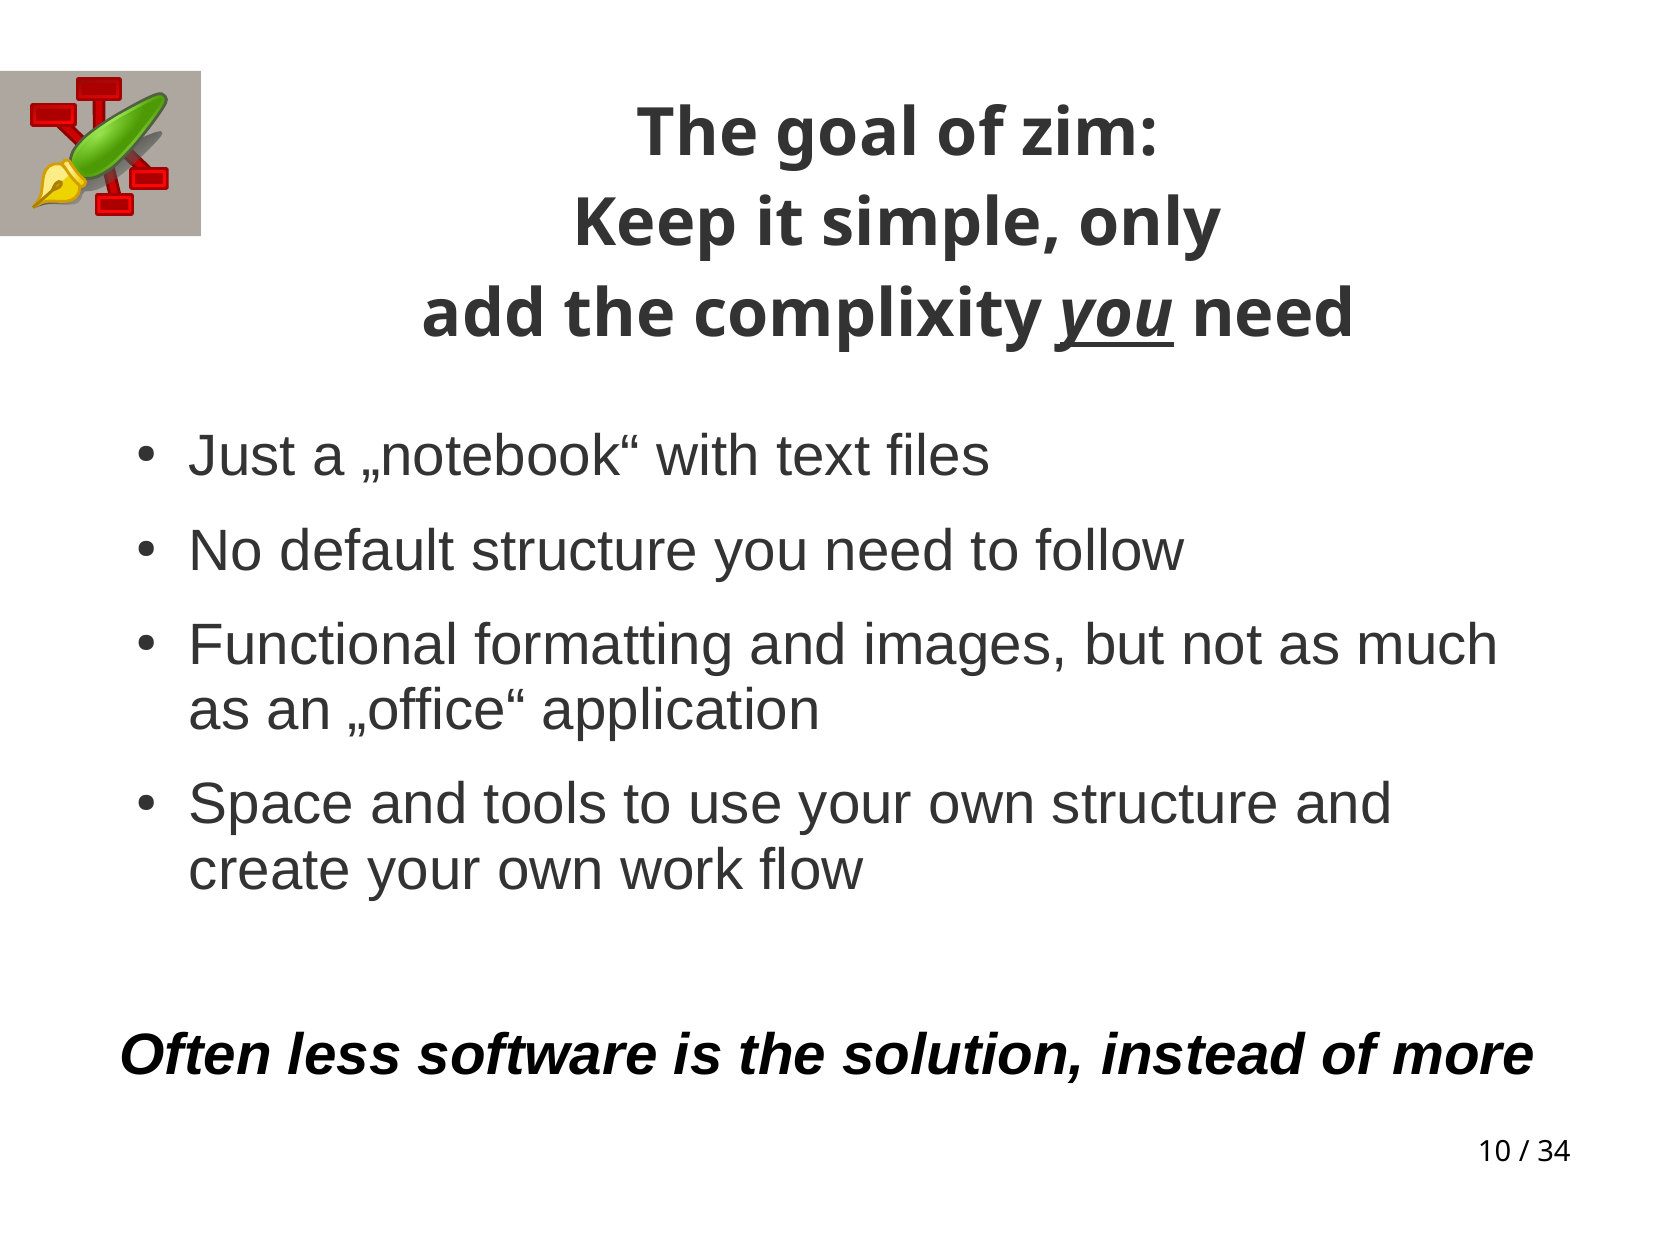

# The goal of zim: Keep it simple, only add the complixity you need
Just a „notebook“ with text files
No default structure you need to follow
Functional formatting and images, but not as much as an „office“ application
Space and tools to use your own structure and create your own work flow
Often less software is the solution, instead of more
10